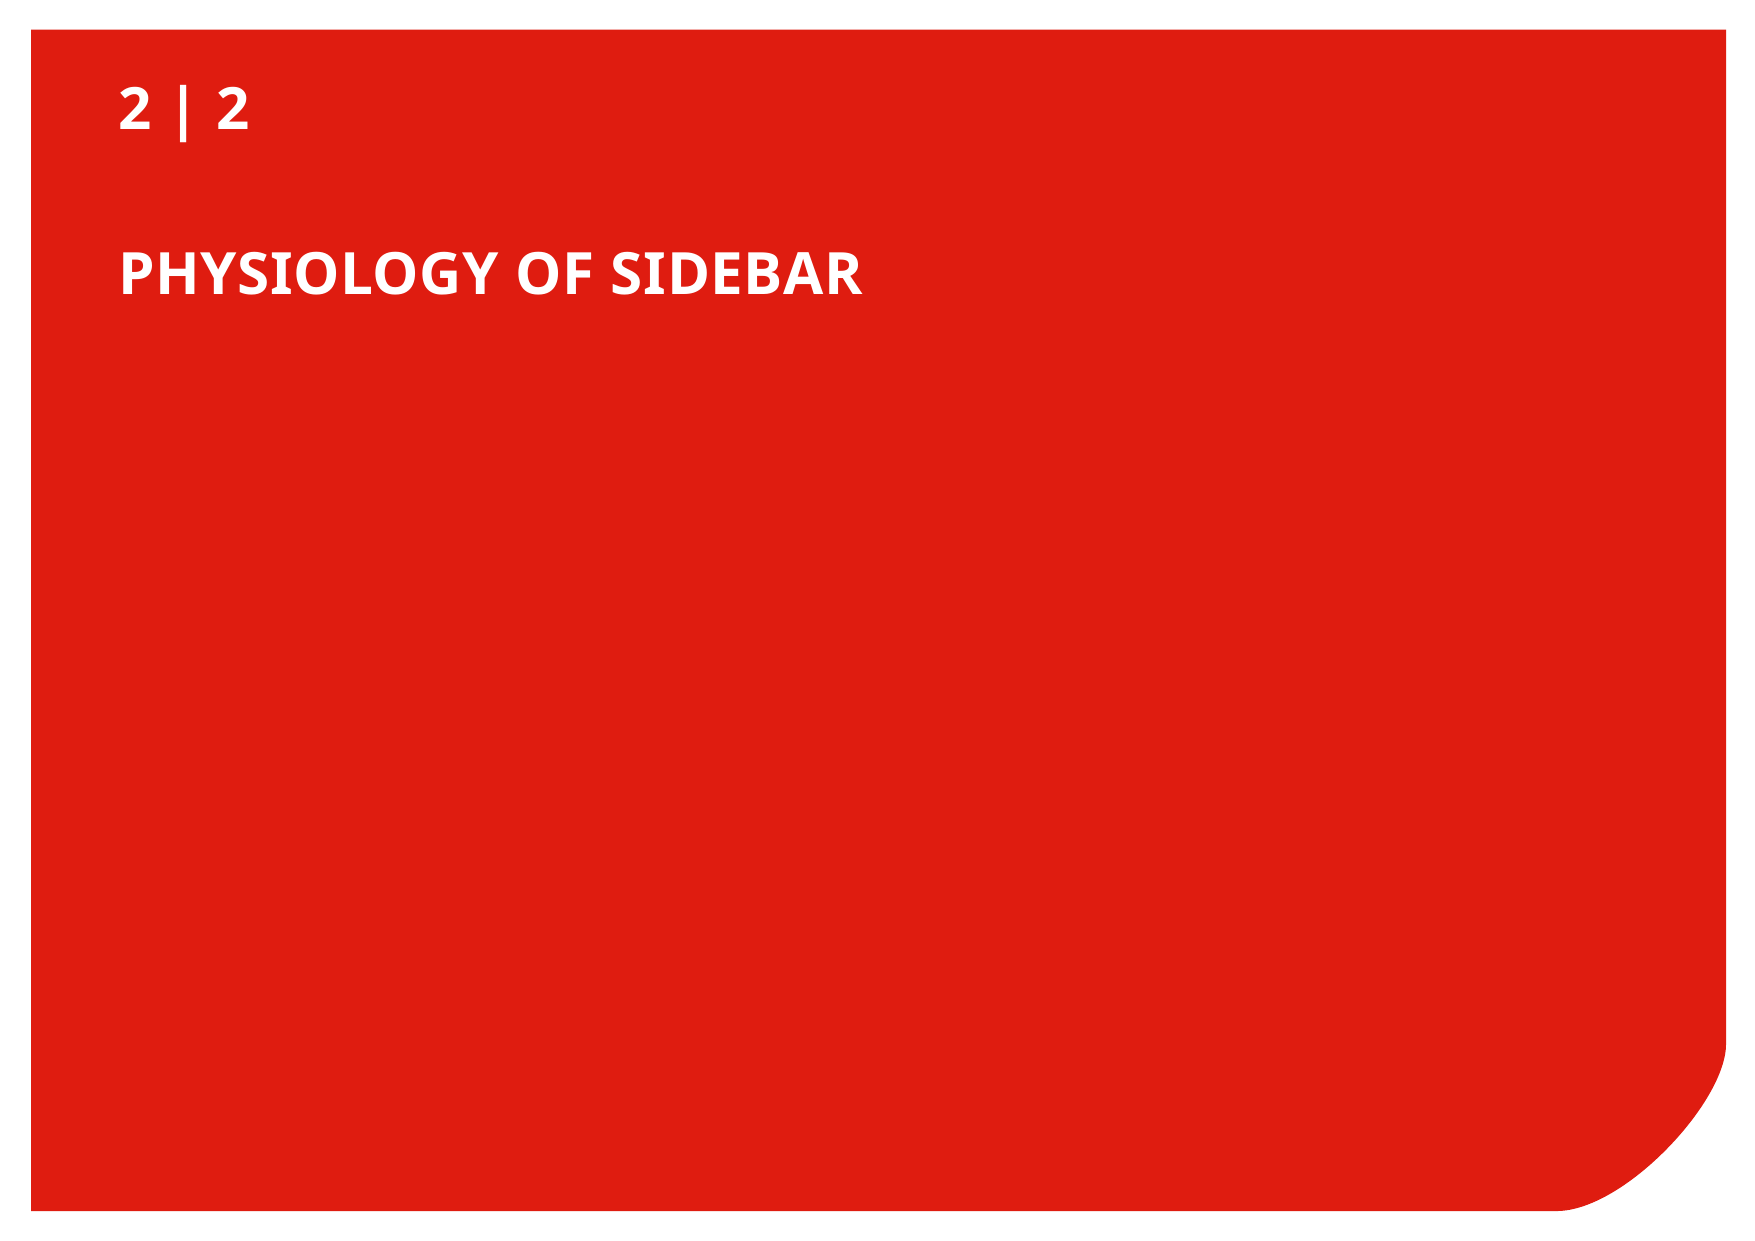

# 2 | 2
Physiology of sidebar